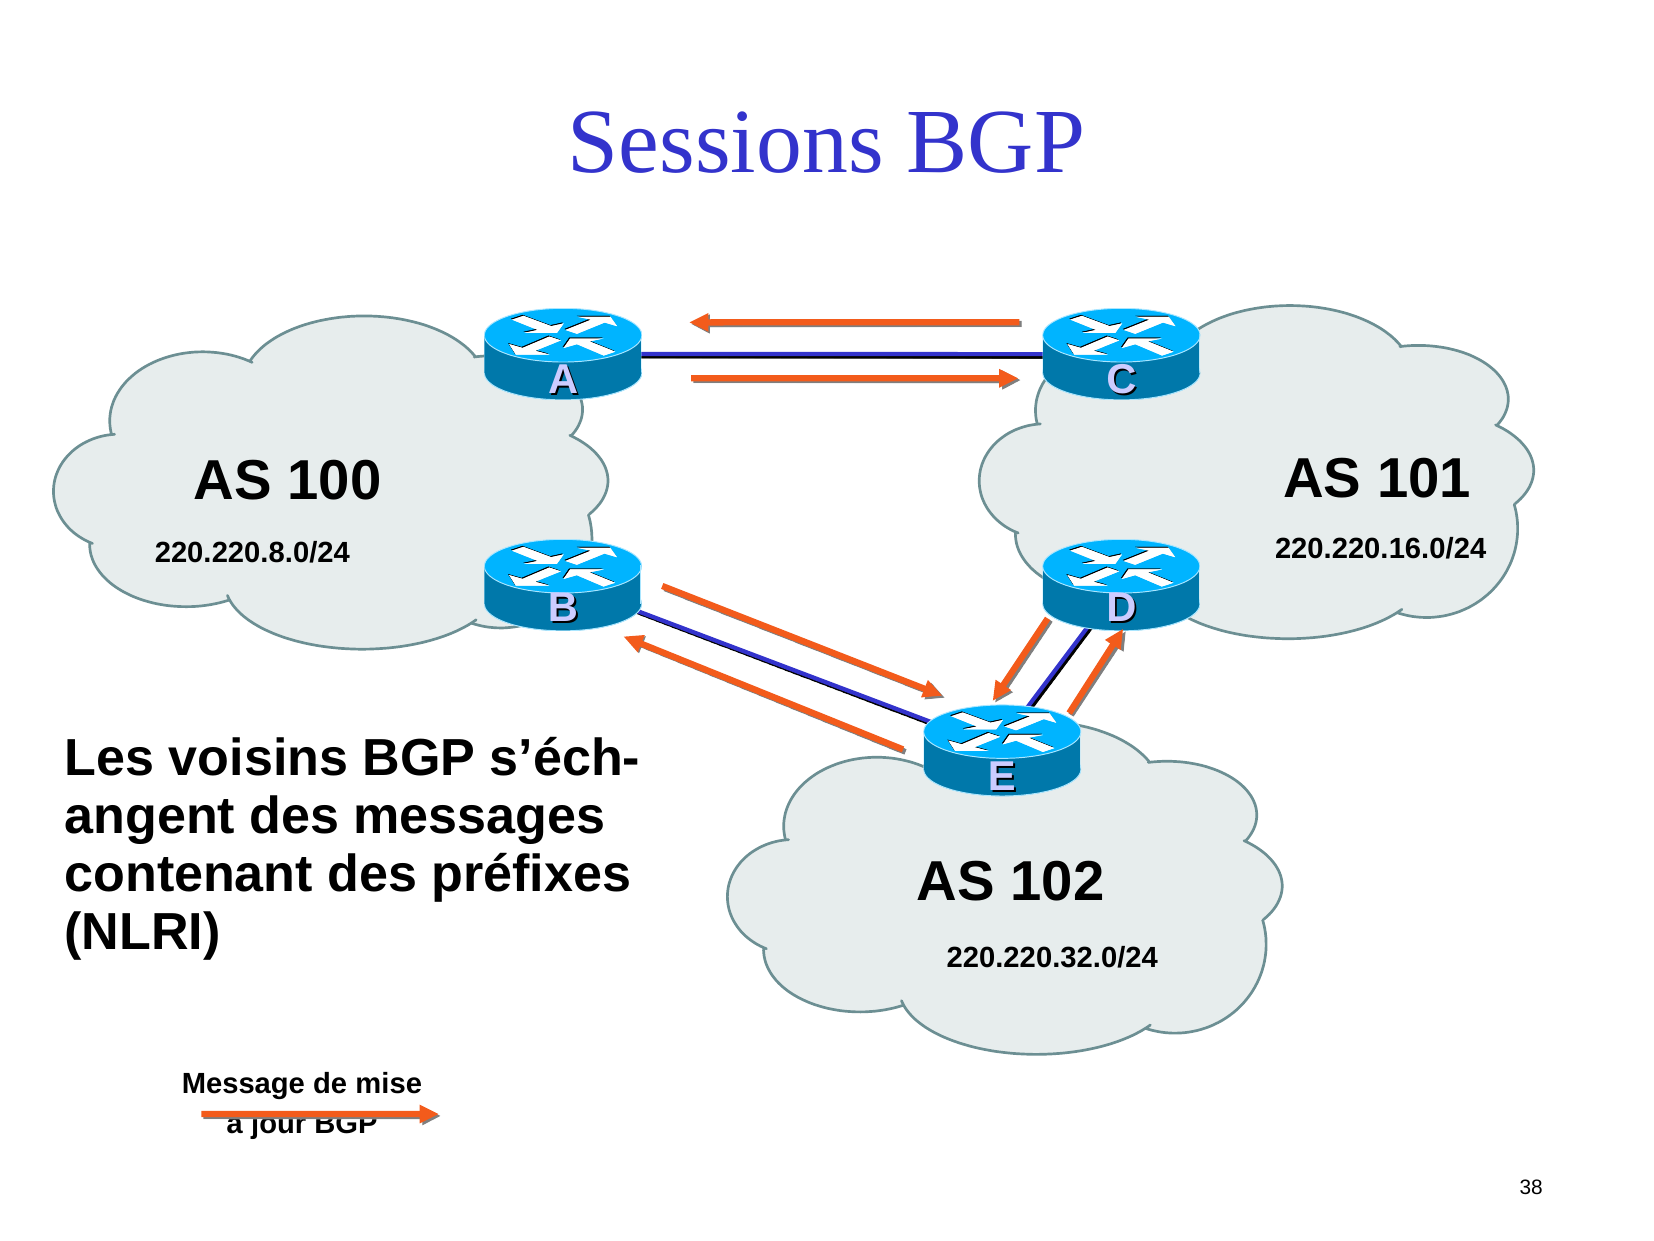

# Sessions BGP
A
C
AS 101
AS 100
220.220.16.0/24
220.220.8.0/24
B
D
E
Les voisins BGP s’éch-
angent des messages contenant des préfixes (NLRI)‏
AS 102
220.220.32.0/24
Message de mise
à jour BGP